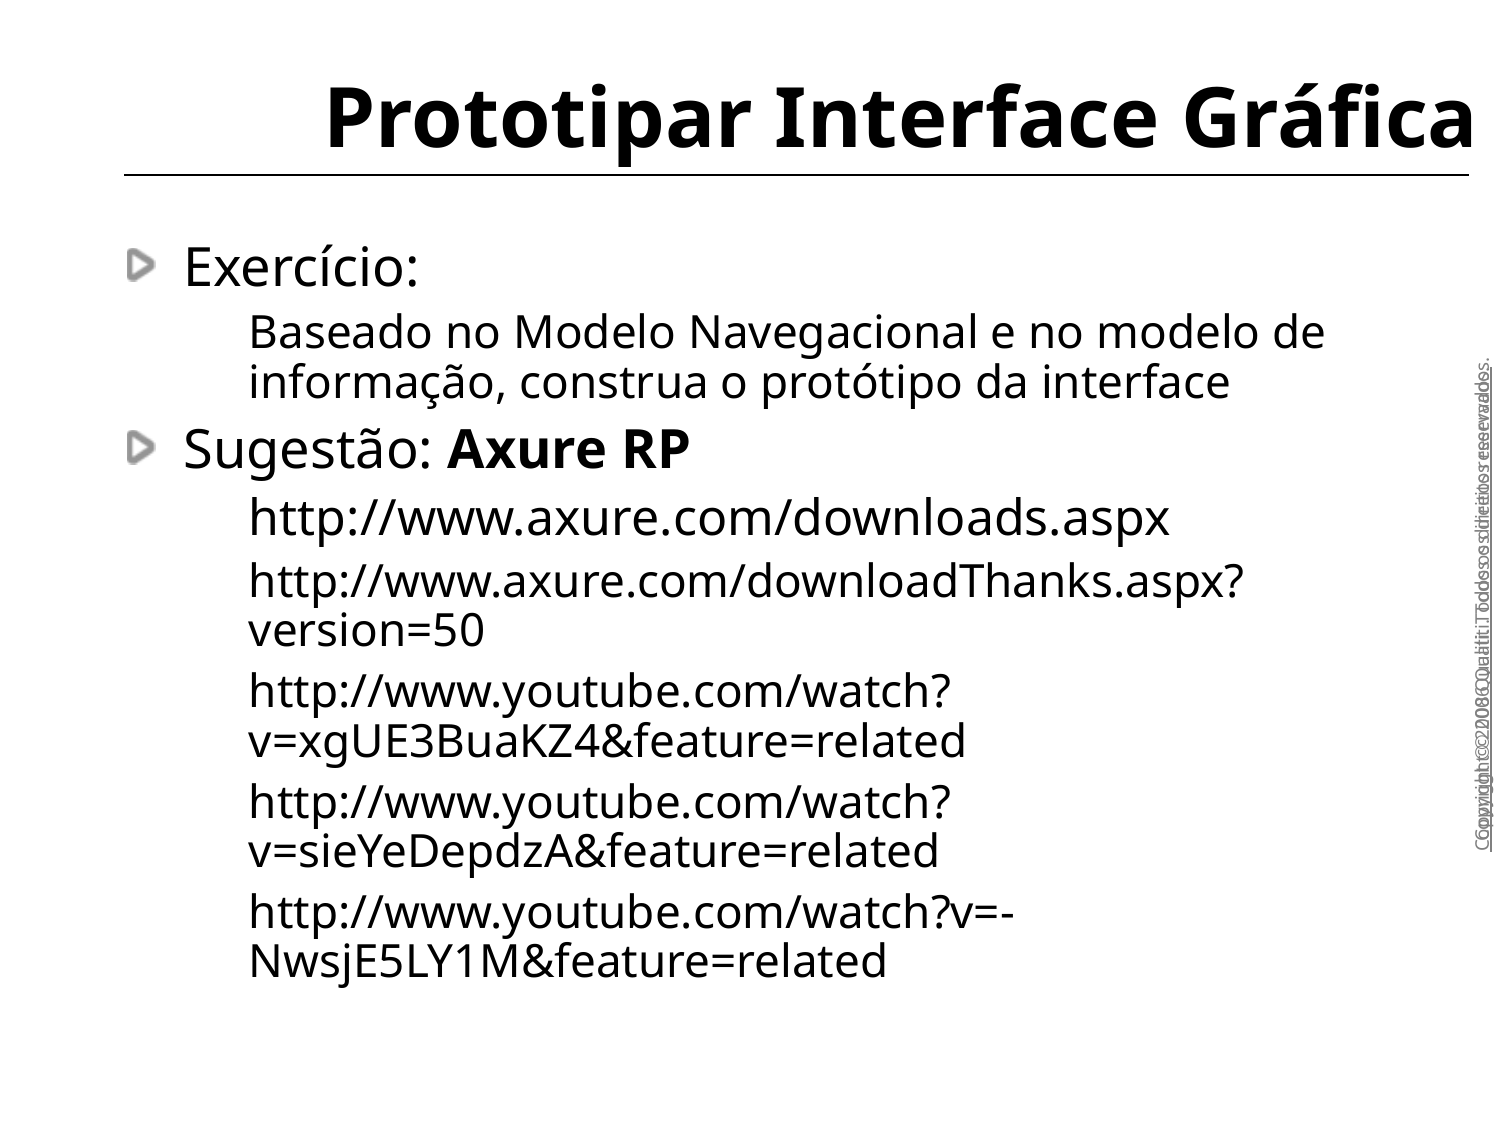

# Prototipar Interface Gráfica
Exercício:
Baseado no Modelo Navegacional e no modelo de informação, construa o protótipo da interface
Sugestão: Axure RP
http://www.axure.com/downloads.aspx
http://www.axure.com/downloadThanks.aspx?version=50
http://www.youtube.com/watch?v=xgUE3BuaKZ4&feature=related
http://www.youtube.com/watch?v=sieYeDepdzA&feature=related
http://www.youtube.com/watch?v=-NwsjE5LY1M&feature=related